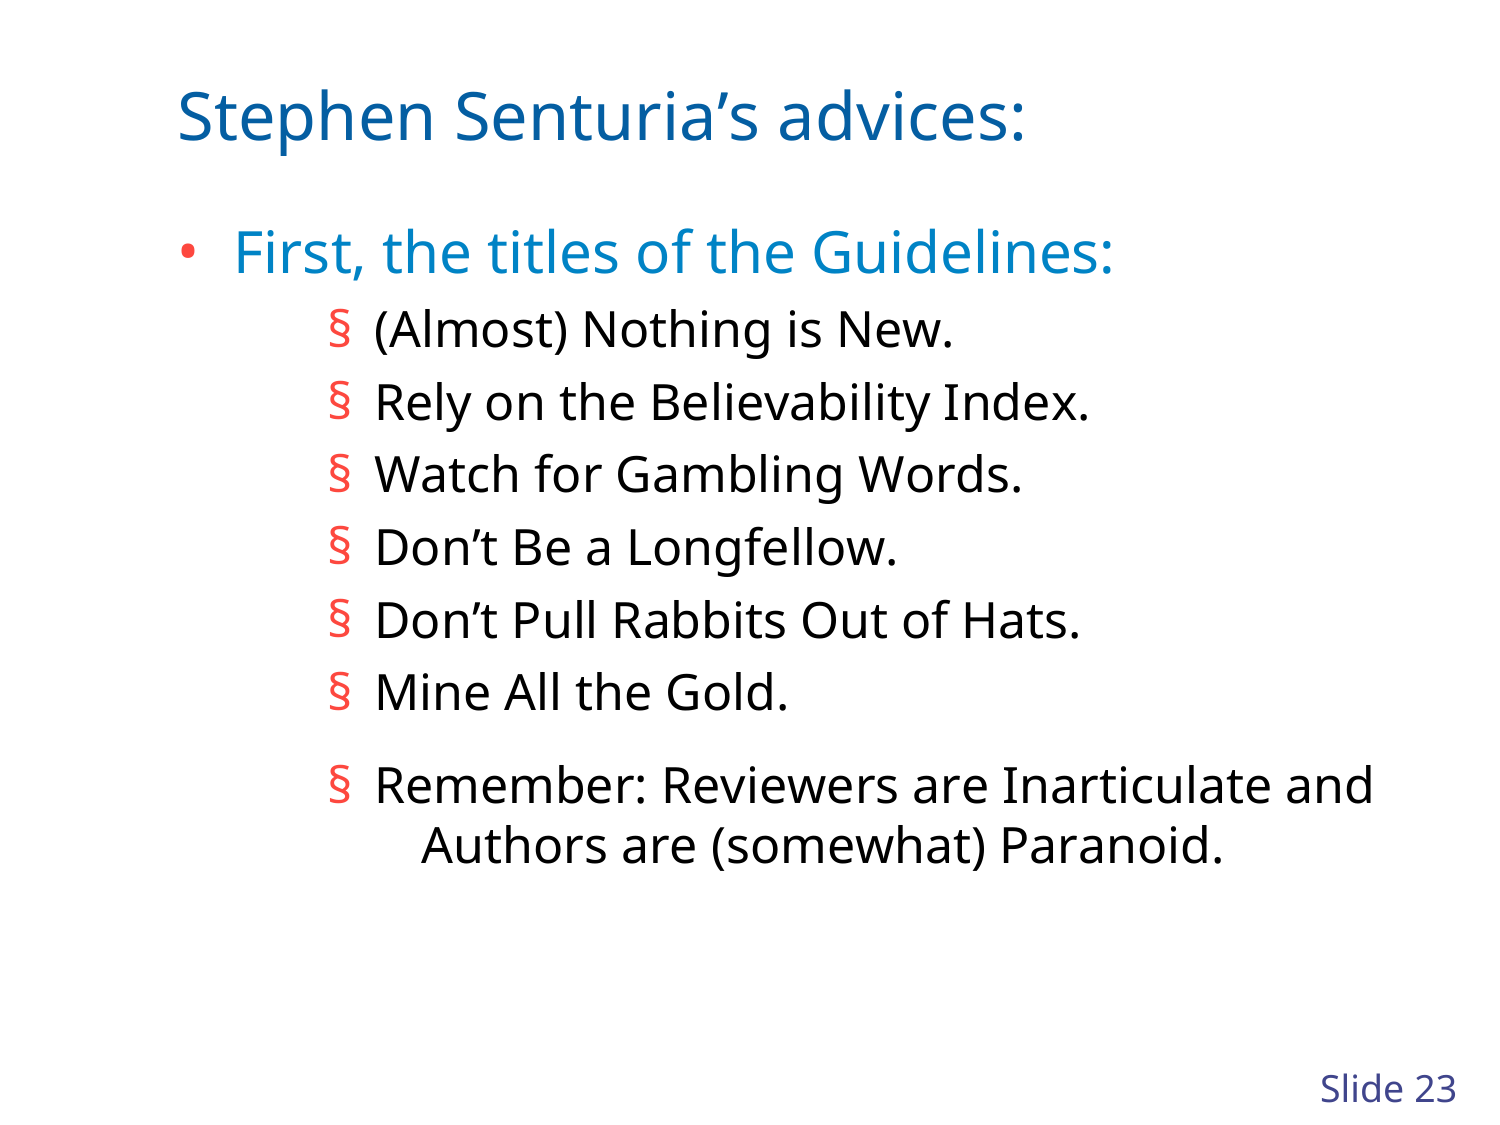

# Stephen Senturia’s advices:
First, the titles of the Guidelines:
(Almost) Nothing is New.
Rely on the Believability Index.
Watch for Gambling Words.
Don’t Be a Longfellow.
Don’t Pull Rabbits Out of Hats.
Mine All the Gold.
Remember: Reviewers are Inarticulate and Authors are (somewhat) Paranoid.